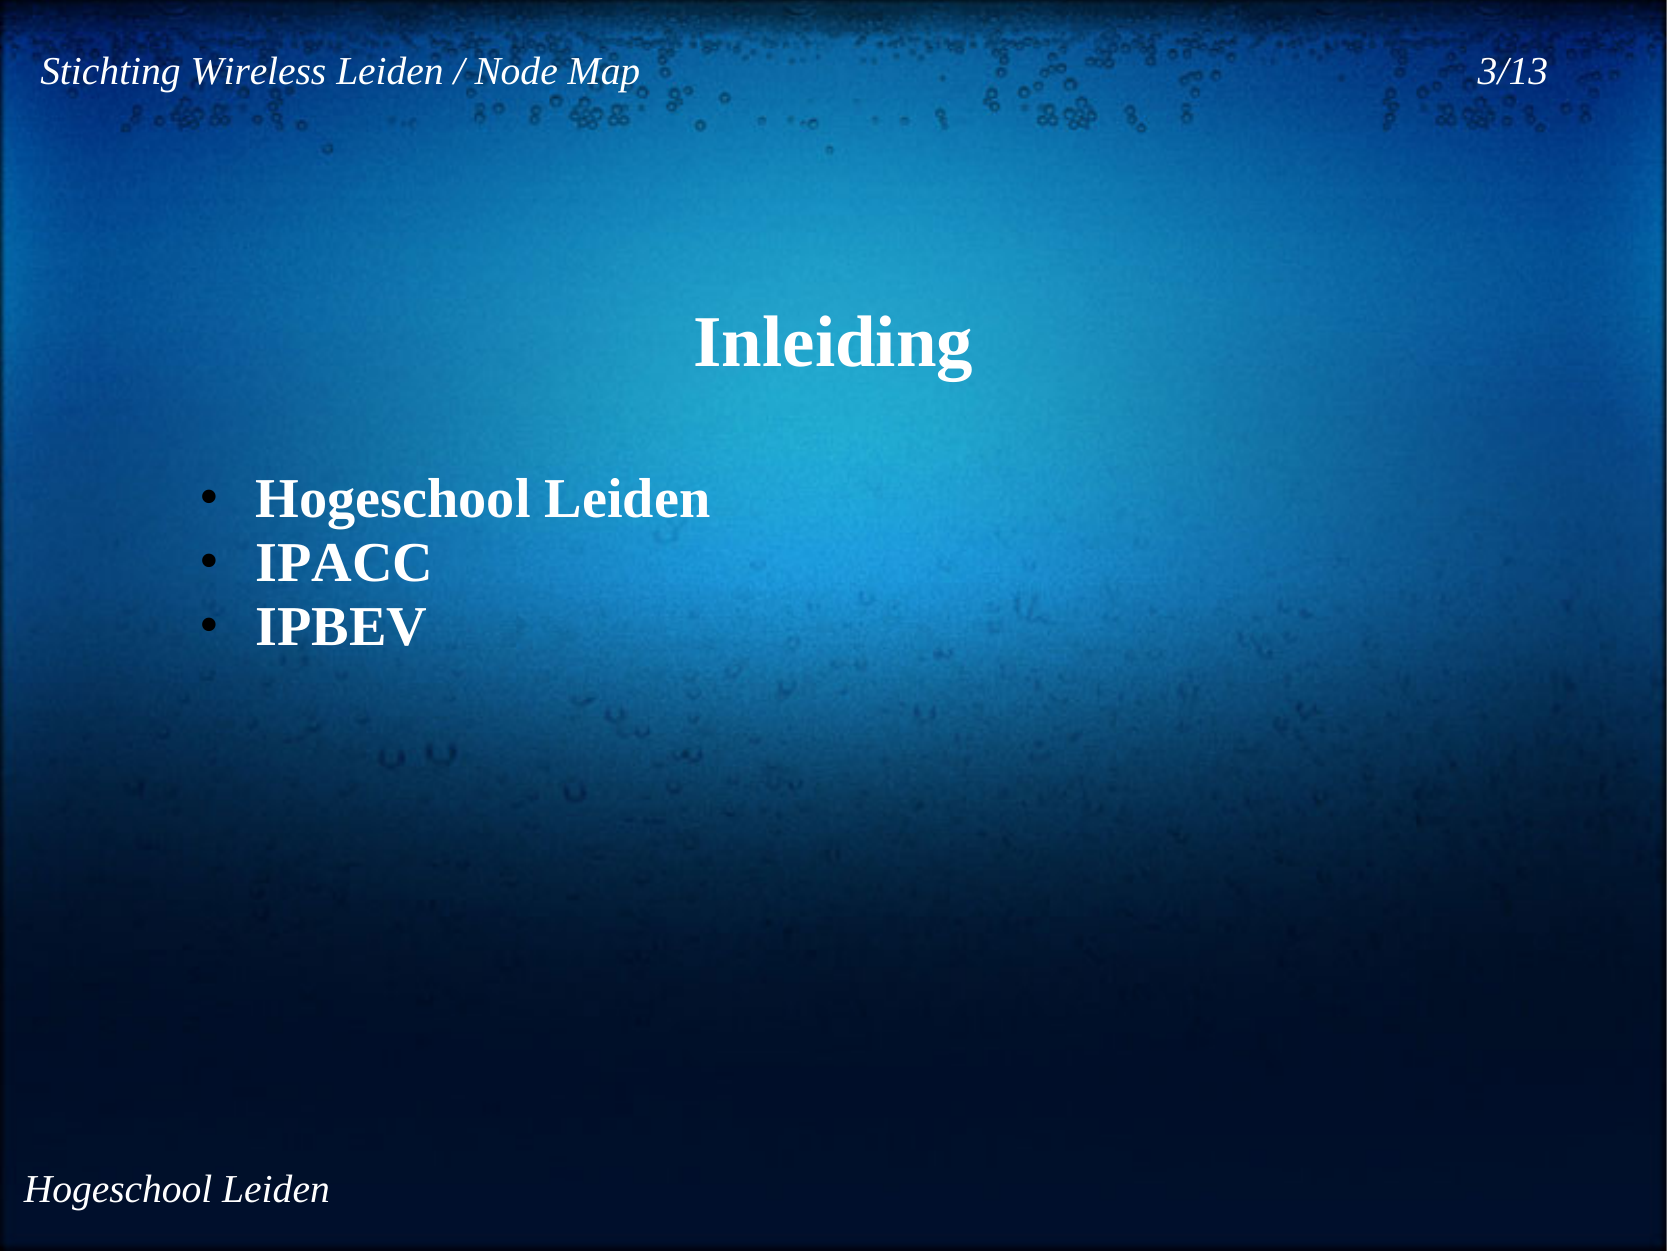

# Stichting Wireless Leiden / Node Map                                                                                    3/13
Inleiding
Hogeschool Leiden
IPACC
IPBEV
Hogeschool Leiden